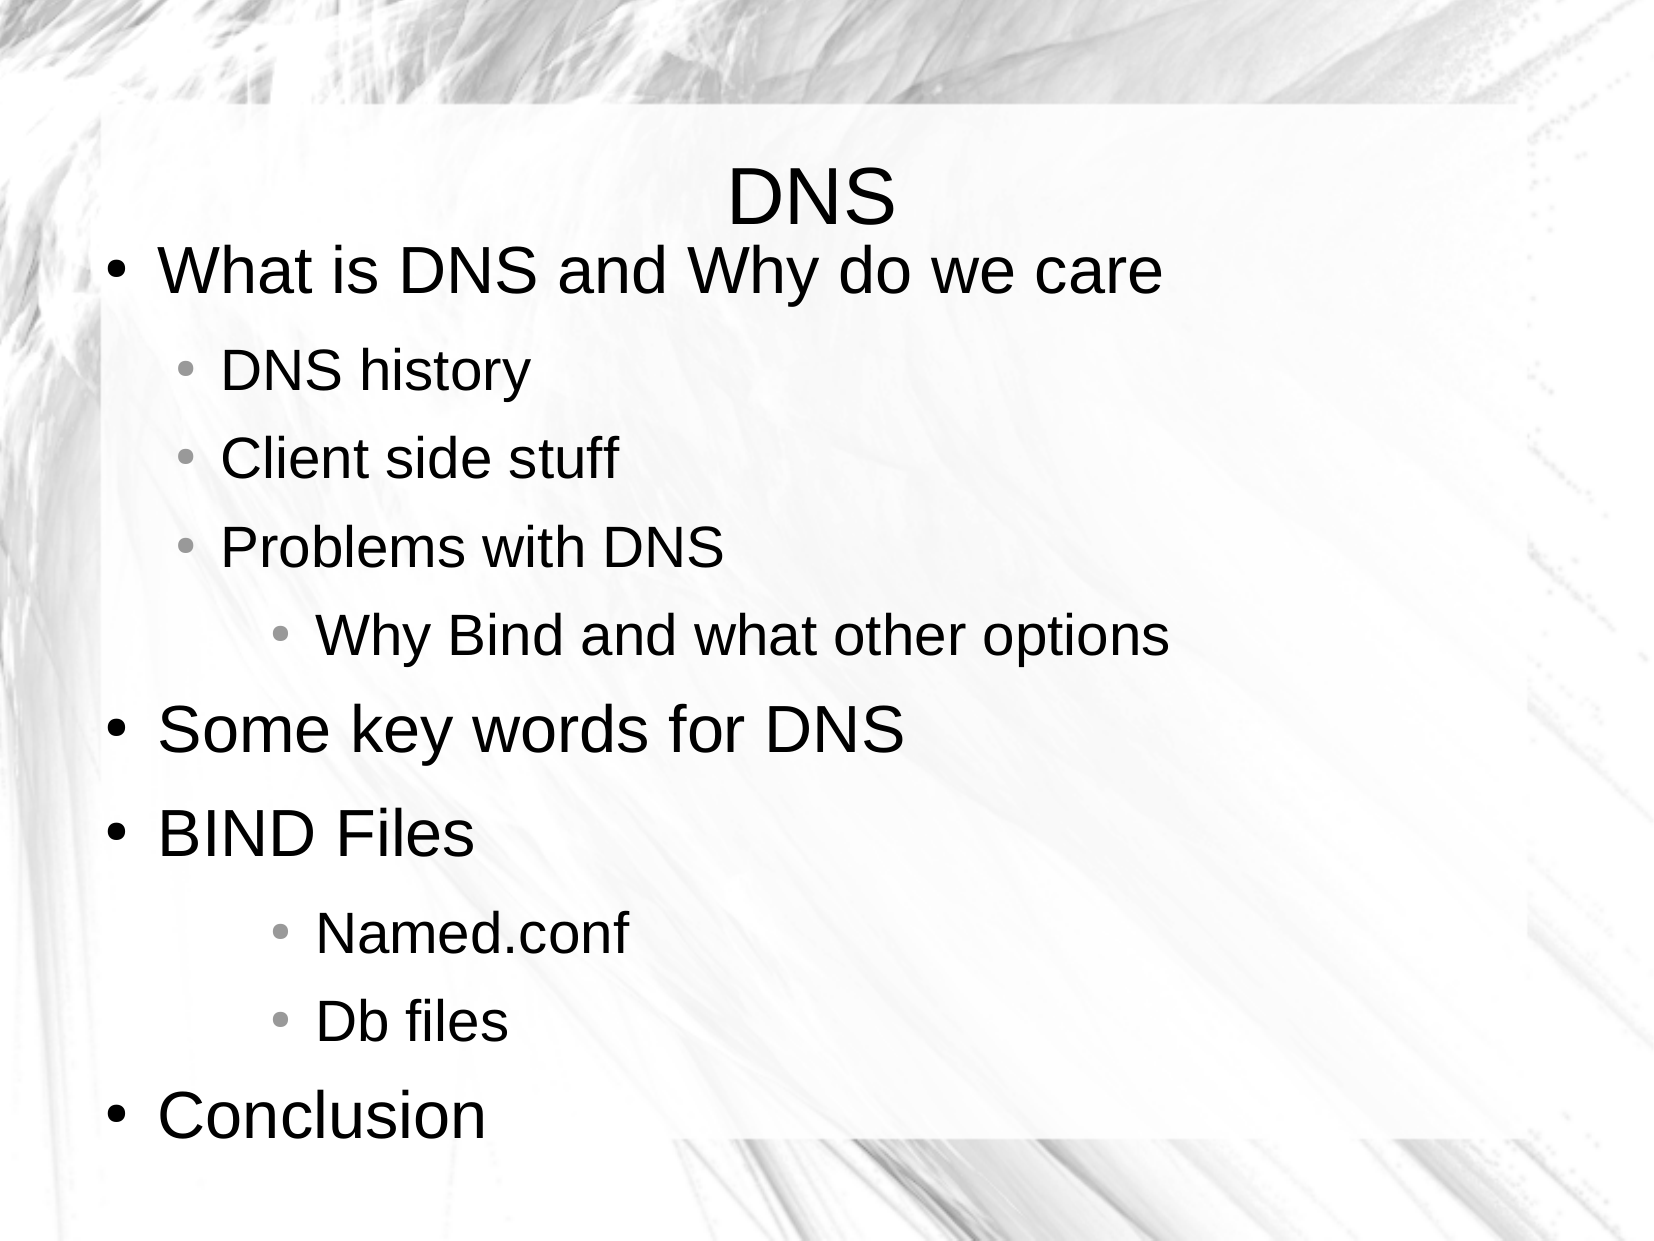

# DNS
What is DNS and Why do we care
DNS history
Client side stuff
Problems with DNS
Why Bind and what other options
Some key words for DNS
BIND Files
Named.conf
Db files
Conclusion